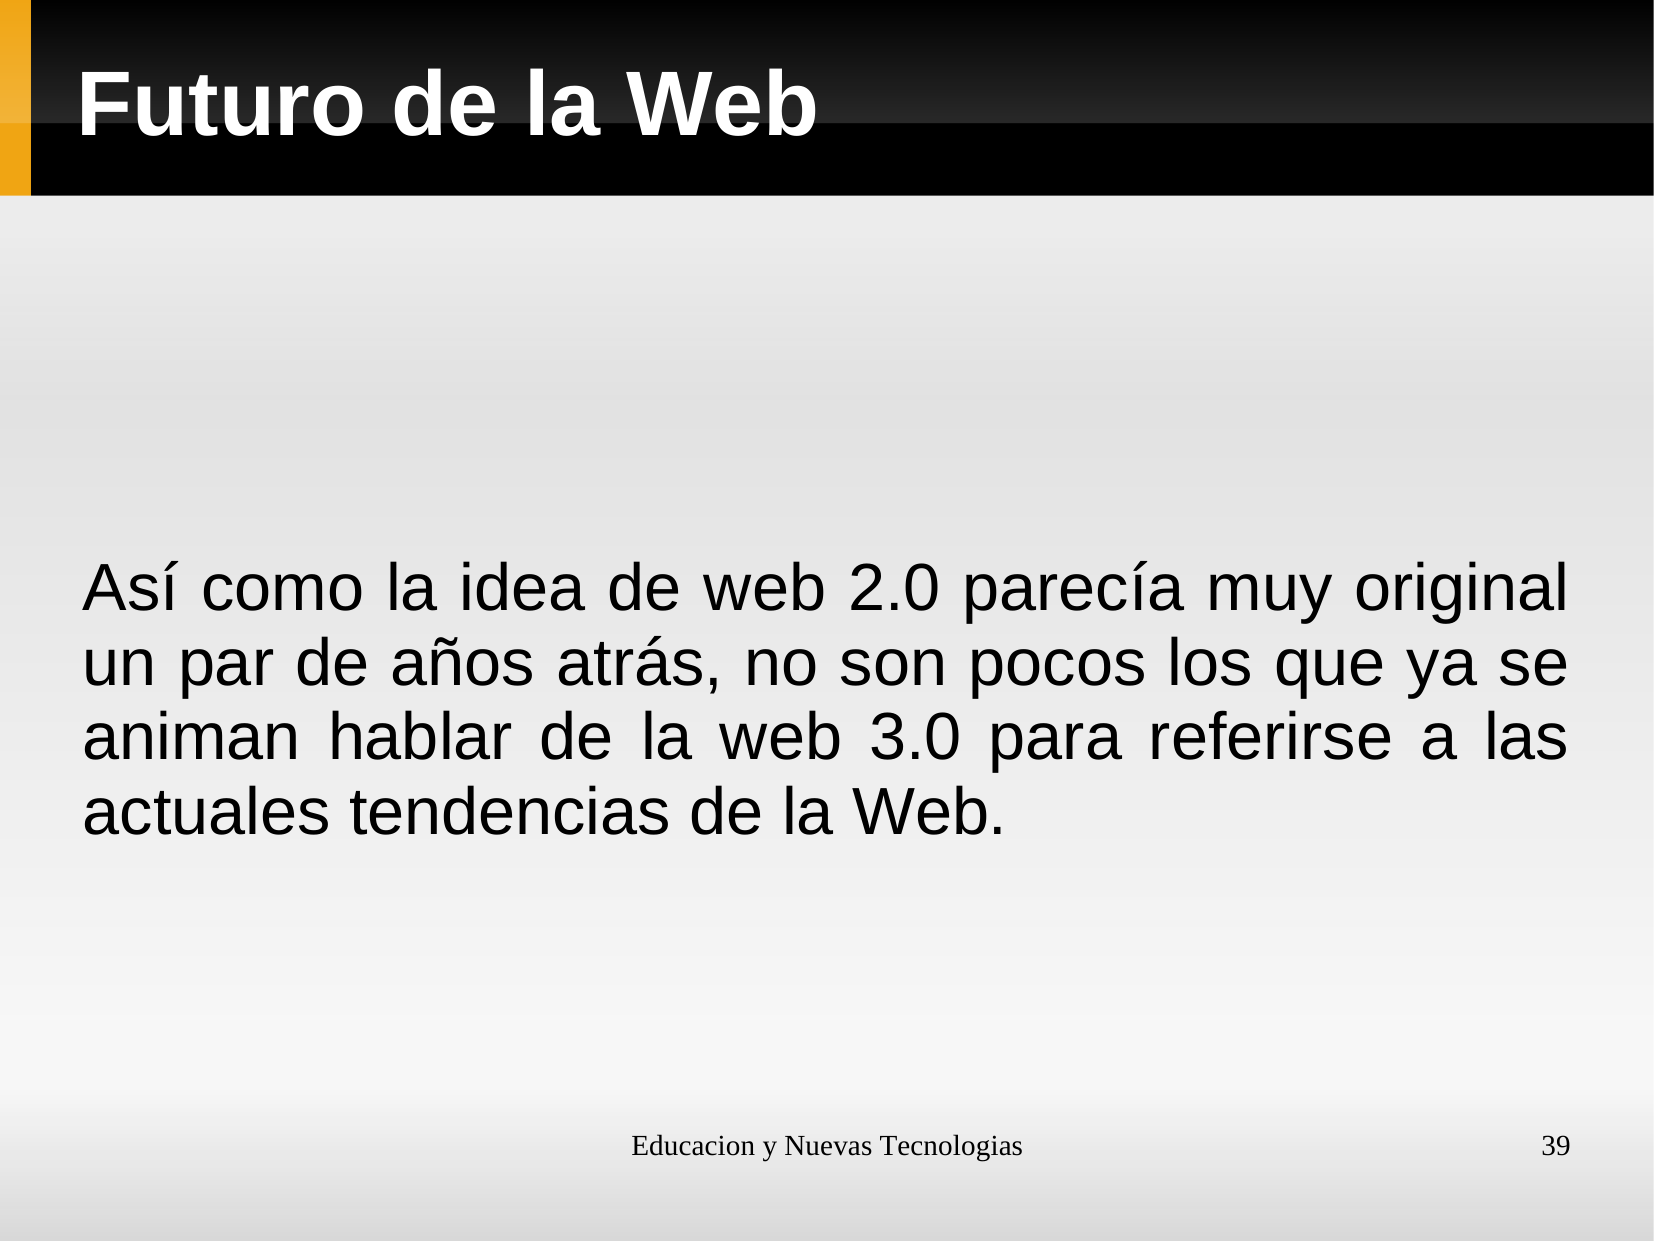

# Futuro de la Web
Así como la idea de web 2.0 parecía muy original un par de años atrás, no son pocos los que ya se animan hablar de la web 3.0 para referirse a las actuales tendencias de la Web.
Educacion y Nuevas Tecnologias
39